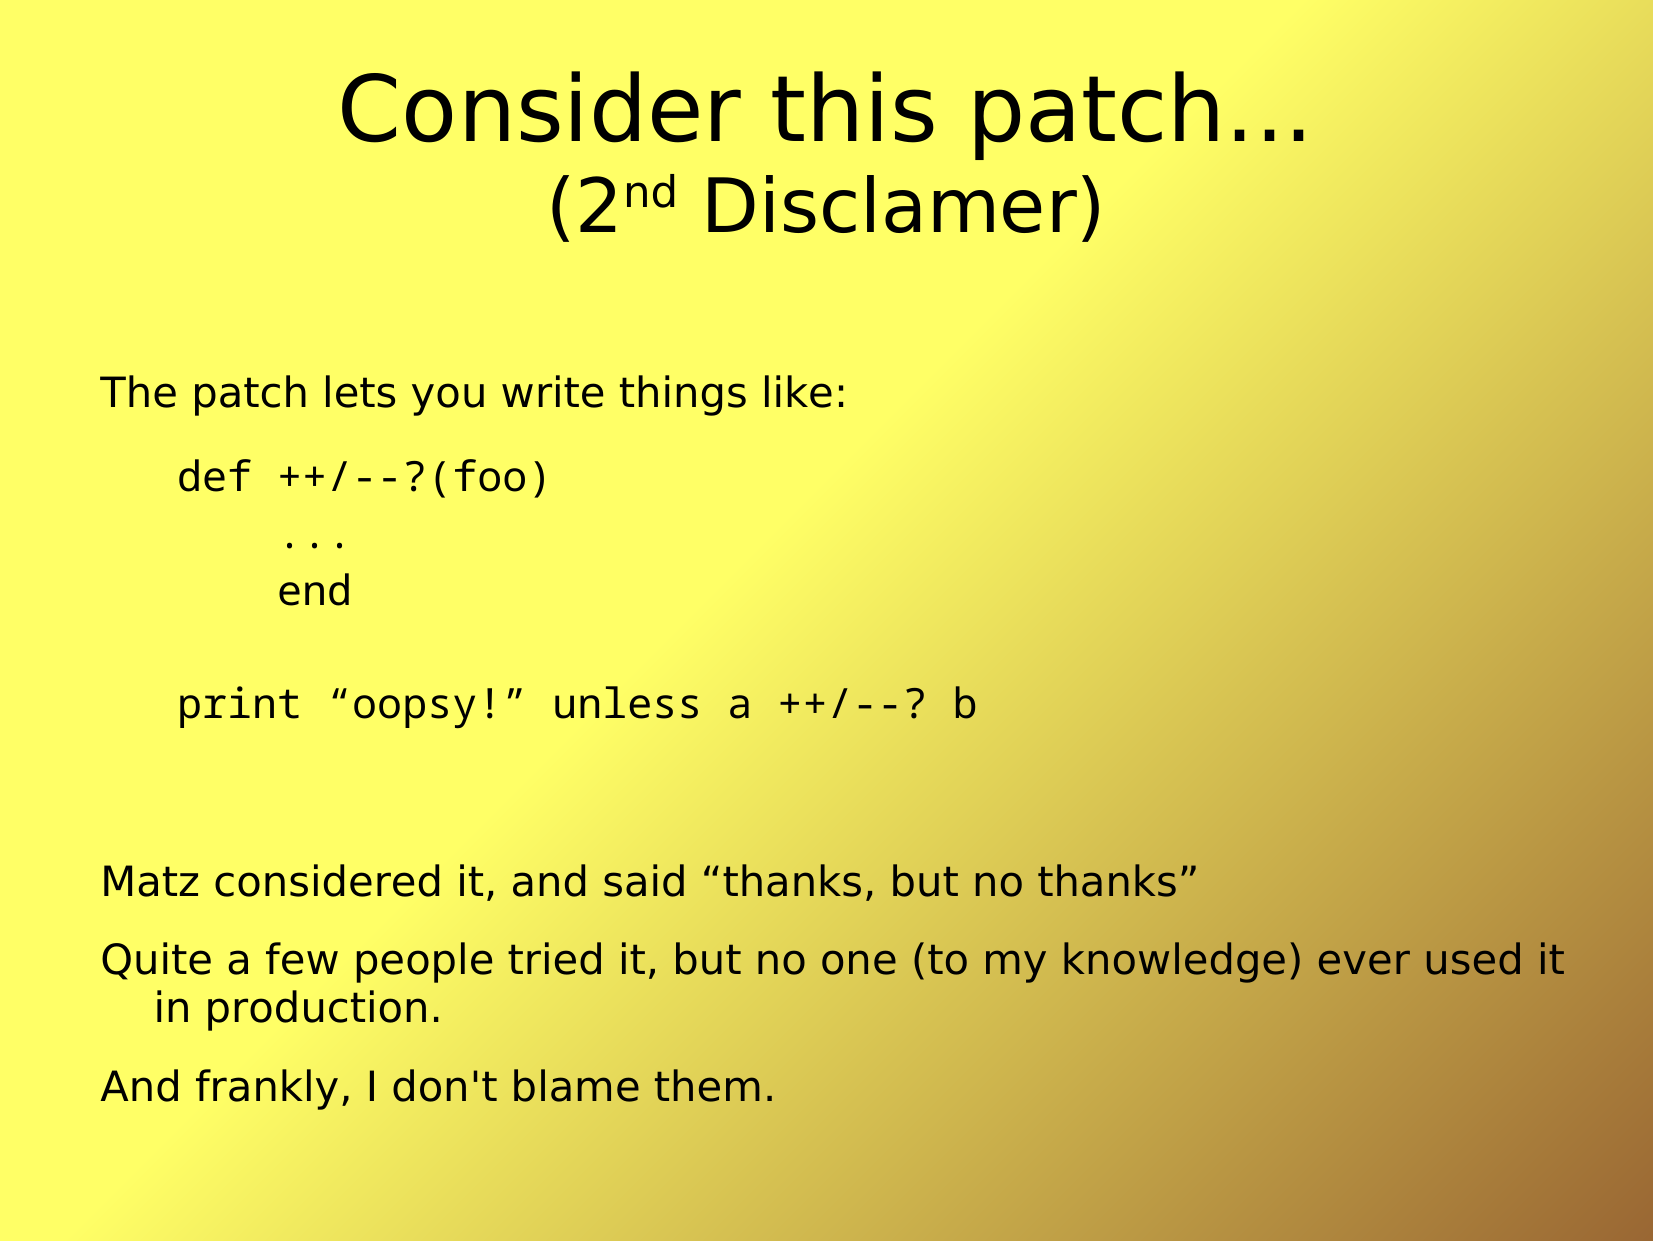

# Consider this patch... (2nd Disclamer)
The patch lets you write things like:
def ++/--?(foo)
 ...
 end
print “oopsy!” unless a ++/--? b
Matz considered it, and said “thanks, but no thanks”
Quite a few people tried it, but no one (to my knowledge) ever used it in production.
And frankly, I don't blame them.